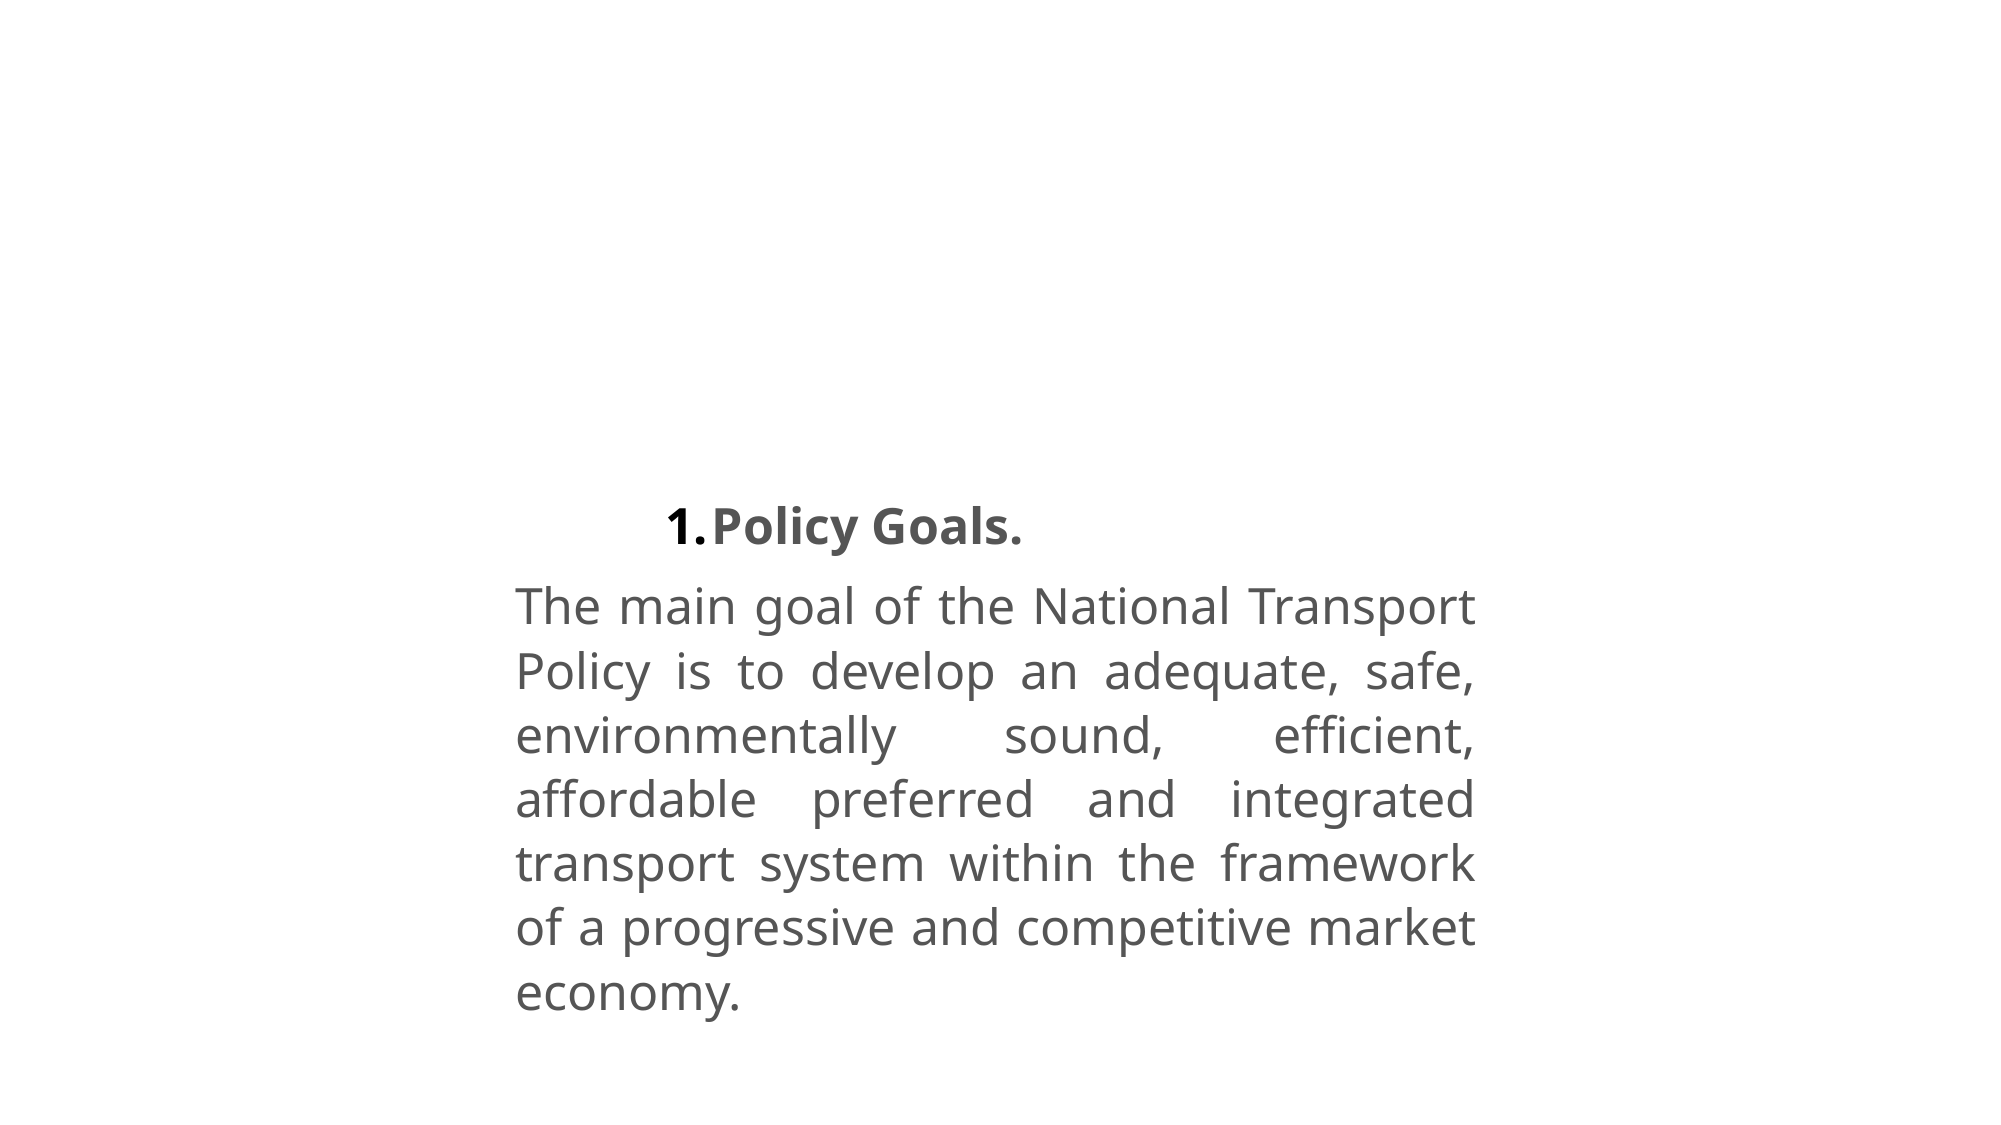

Policy Goals.
The main goal of the National Transport Policy is to develop an adequate, safe, environmentally sound, efficient, affordable preferred and integrated transport system within the framework of a progressive and competitive market economy.